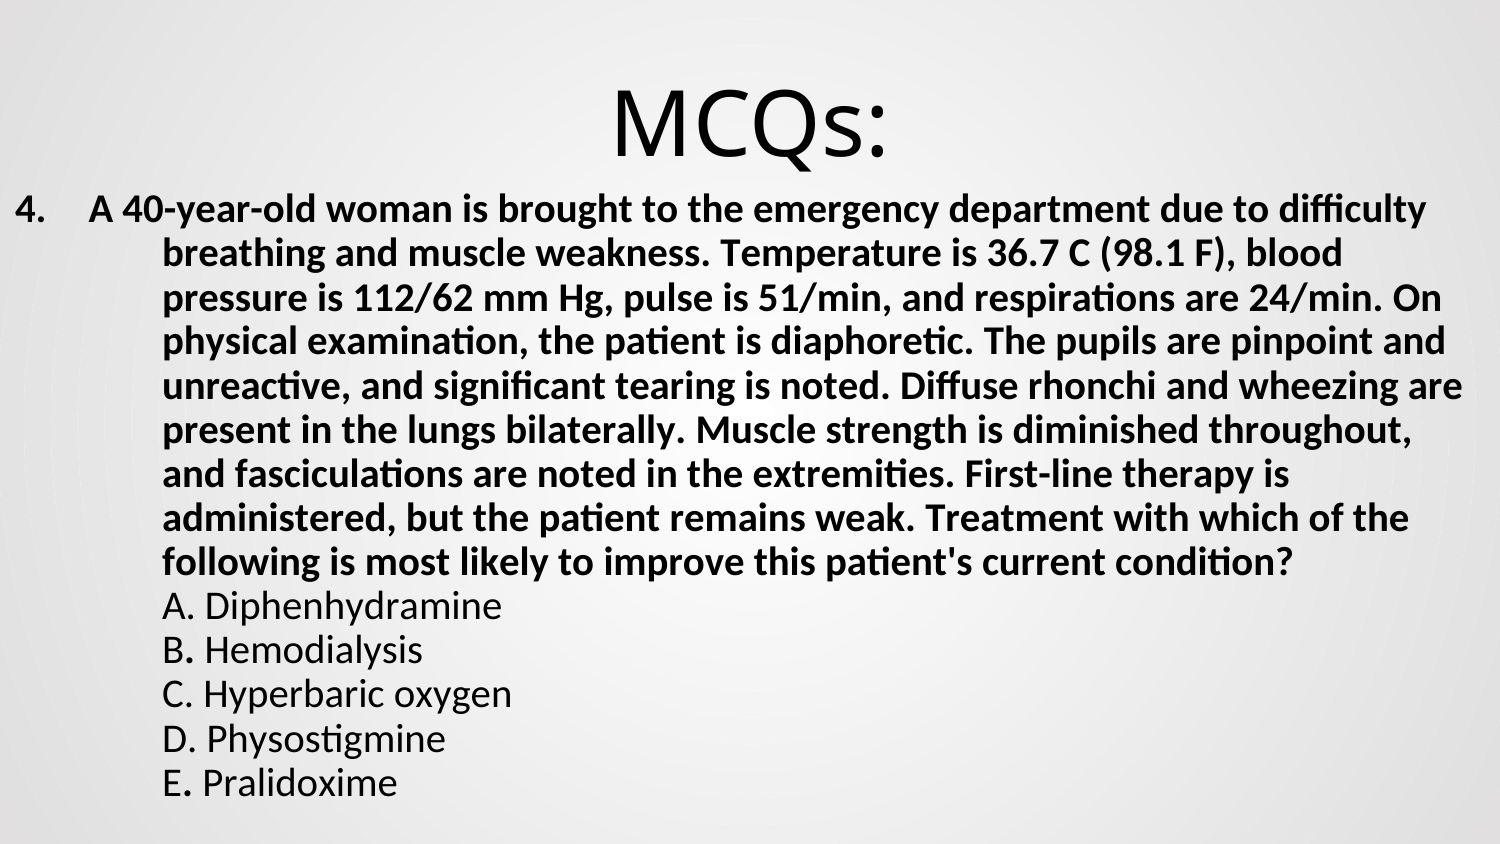

MCQs:
# A 40-year-old woman is brought to the emergency department due to difficulty breathing and muscle weakness. Temperature is 36.7 C (98.1 F), blood pressure is 112/62 mm Hg, pulse is 51/min, and respirations are 24/min. On physical examination, the patient is diaphoretic. The pupils are pinpoint and unreactive, and significant tearing is noted. Diffuse rhonchi and wheezing are present in the lungs bilaterally. Muscle strength is diminished throughout, and fasciculations are noted in the extremities. First-line therapy is administered, but the patient remains weak. Treatment with which of the following is most likely to improve this patient's current condition? A. Diphenhydramine B. Hemodialysis C. Hyperbaric oxygen D. Physostigmine E. Pralidoxime